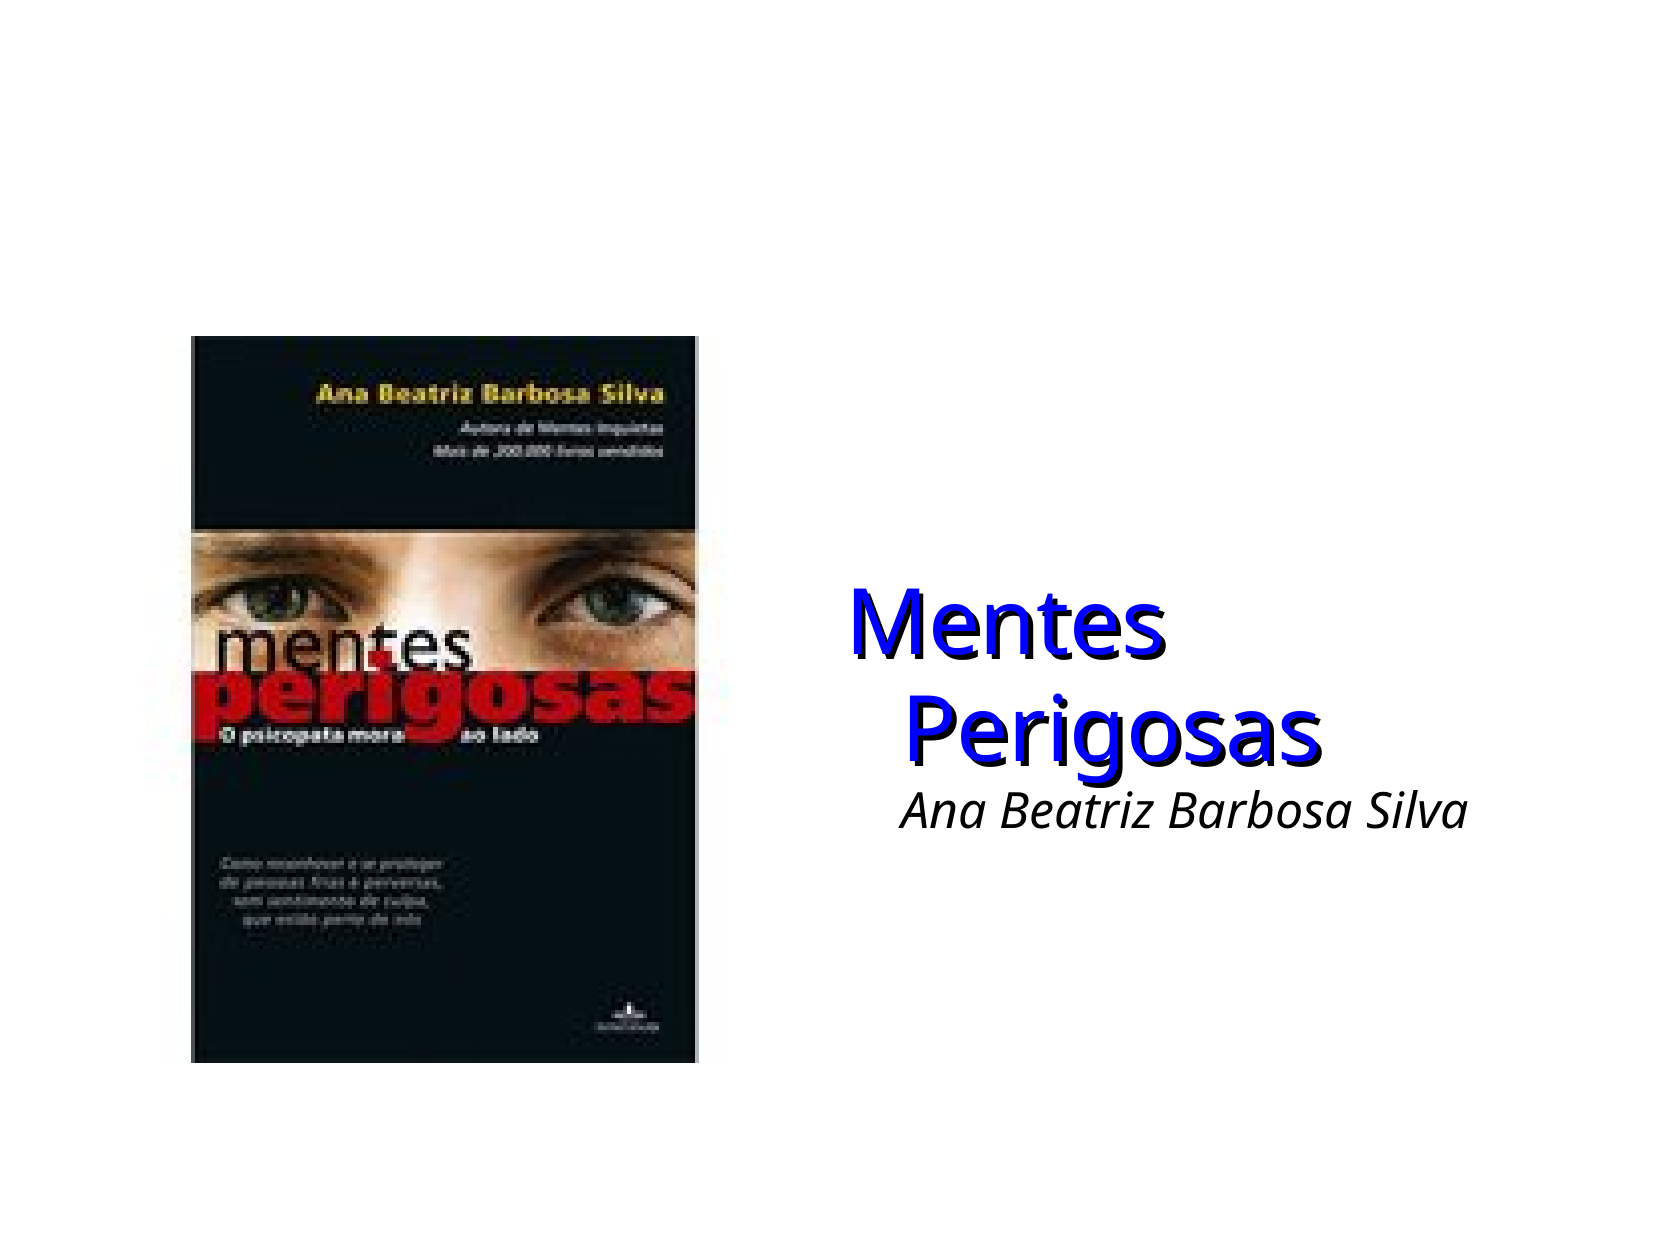

#
Mentes Perigosas
Ana Beatriz Barbosa Silva